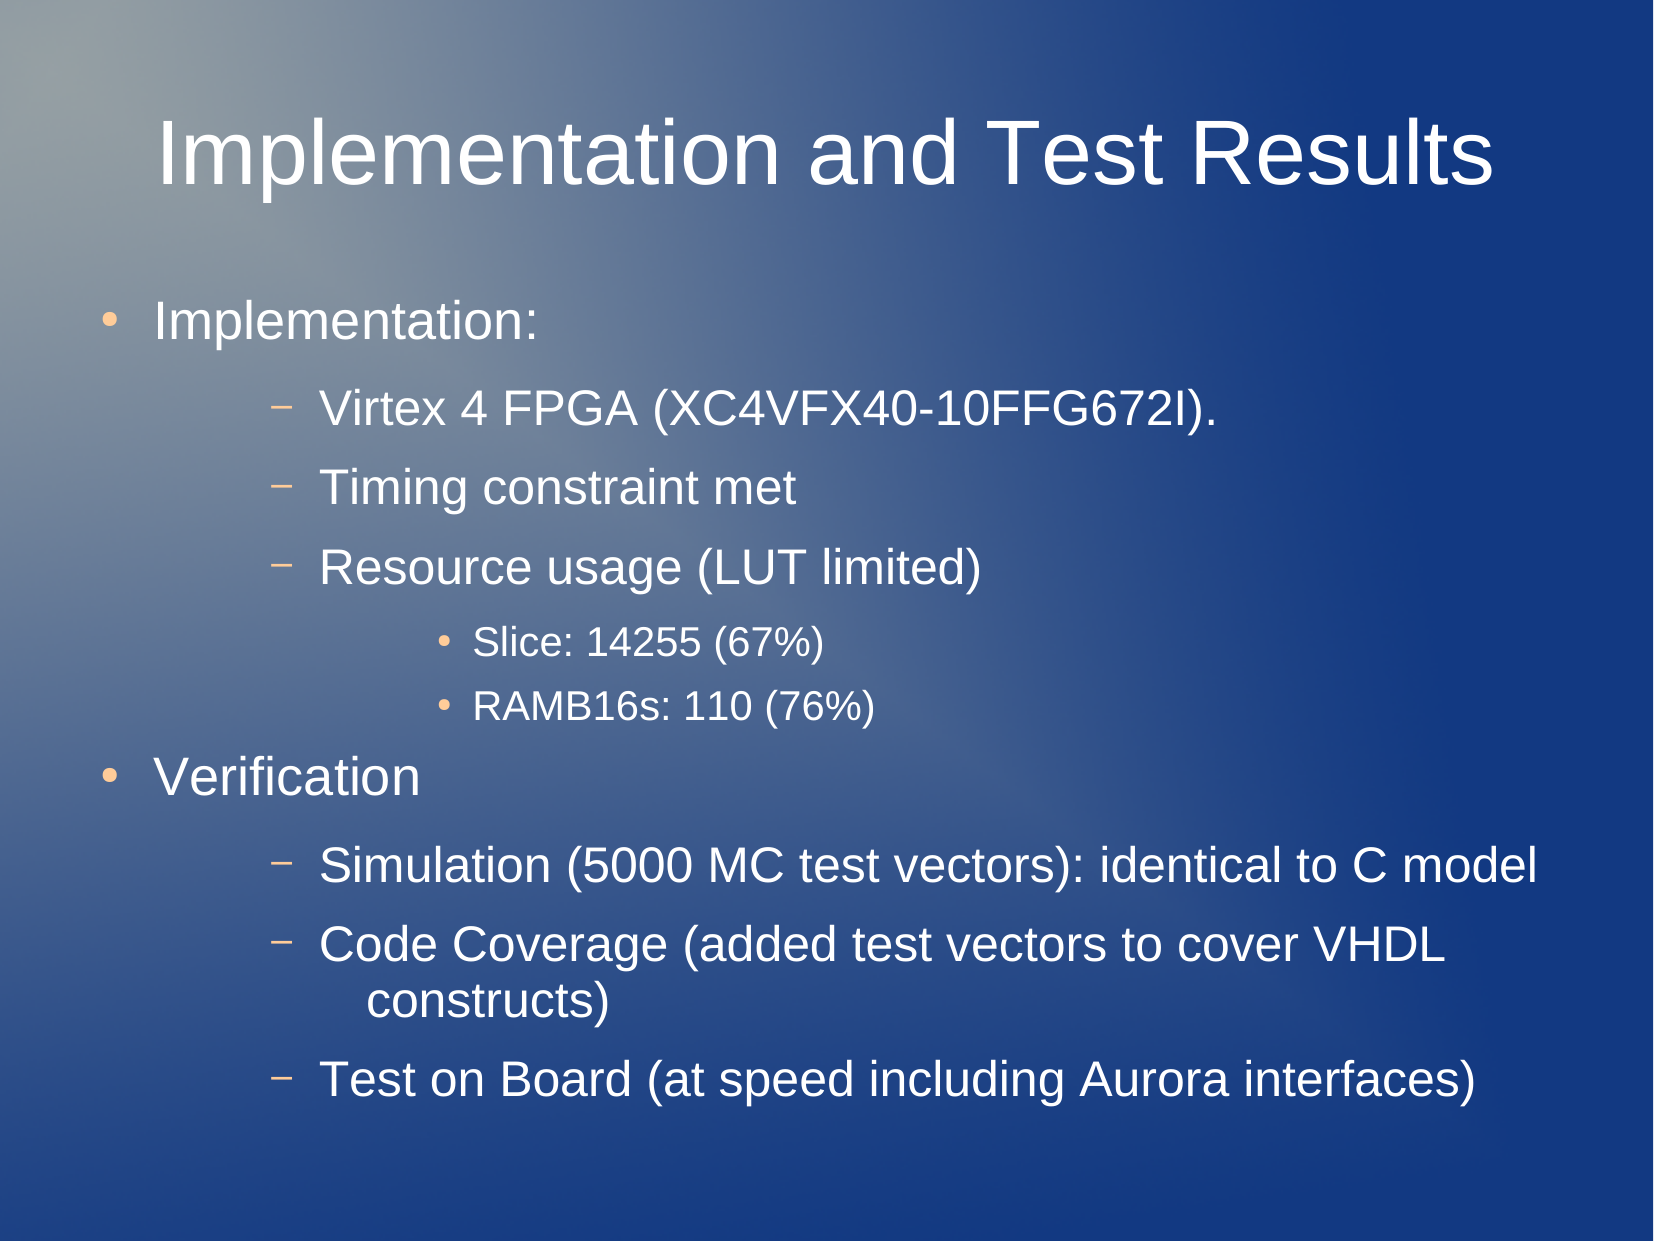

# Implementation and Test Results
Implementation:
Virtex 4 FPGA (XC4VFX40-10FFG672I).
Timing constraint met
Resource usage (LUT limited)
Slice: 14255 (67%)
RAMB16s: 110 (76%)
Verification
Simulation (5000 MC test vectors): identical to C model
Code Coverage (added test vectors to cover VHDL constructs)
Test on Board (at speed including Aurora interfaces)